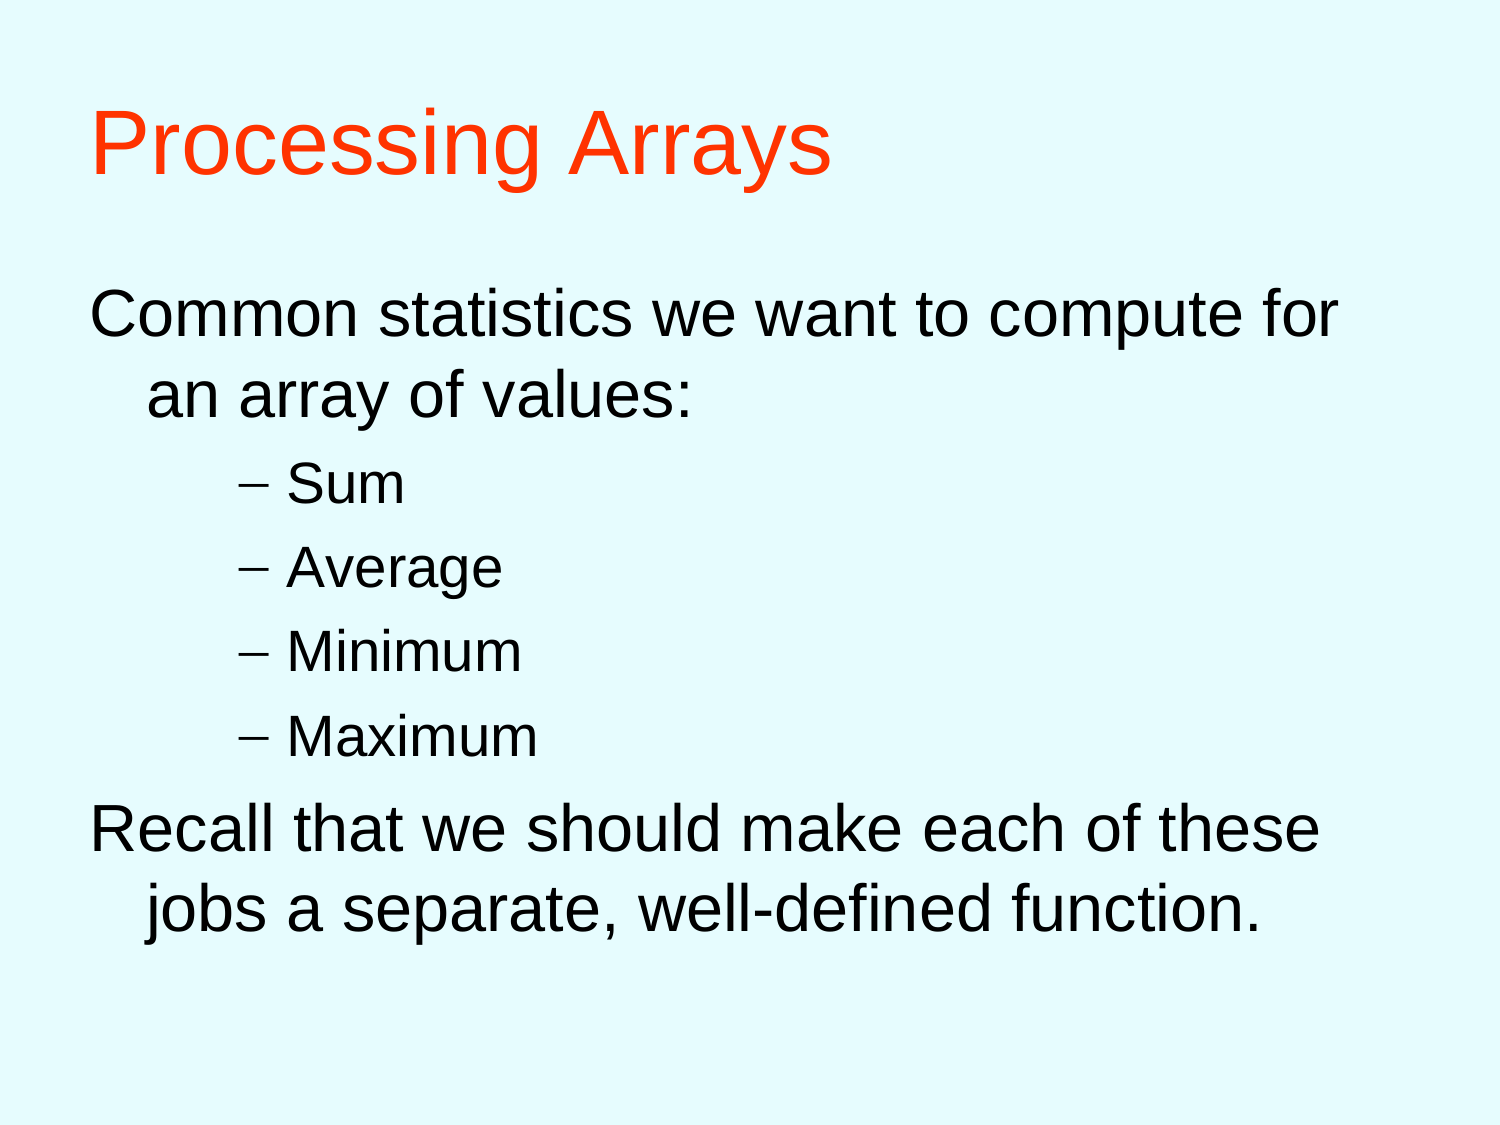

# Processing Arrays
Common statistics we want to compute for an array of values:
Sum
Average
Minimum
Maximum
Recall that we should make each of these jobs a separate, well-defined function.